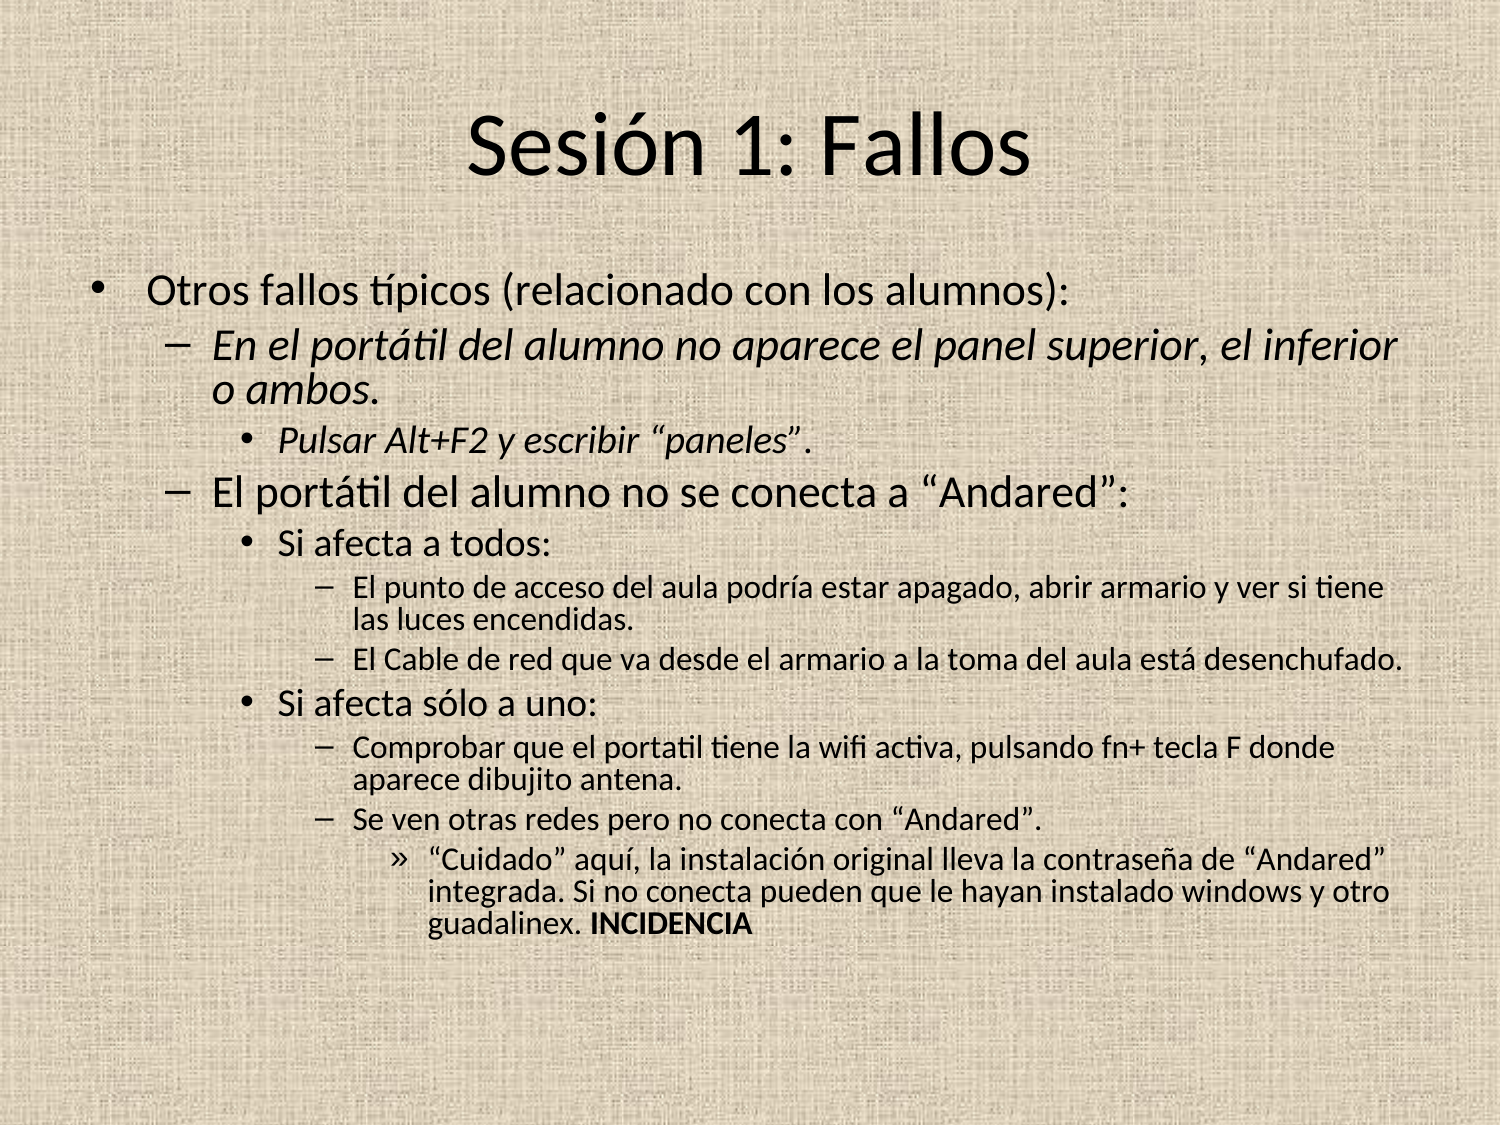

# Sesión 1: Fallos
Otros fallos típicos (relacionado con los alumnos):
En el portátil del alumno no aparece el panel superior, el inferior o ambos.
Pulsar Alt+F2 y escribir “paneles”.
El portátil del alumno no se conecta a “Andared”:
Si afecta a todos:
El punto de acceso del aula podría estar apagado, abrir armario y ver si tiene las luces encendidas.
El Cable de red que va desde el armario a la toma del aula está desenchufado.
Si afecta sólo a uno:
Comprobar que el portatil tiene la wifi activa, pulsando fn+ tecla F donde aparece dibujito antena.
Se ven otras redes pero no conecta con “Andared”.
“Cuidado” aquí, la instalación original lleva la contraseña de “Andared” integrada. Si no conecta pueden que le hayan instalado windows y otro guadalinex. INCIDENCIA